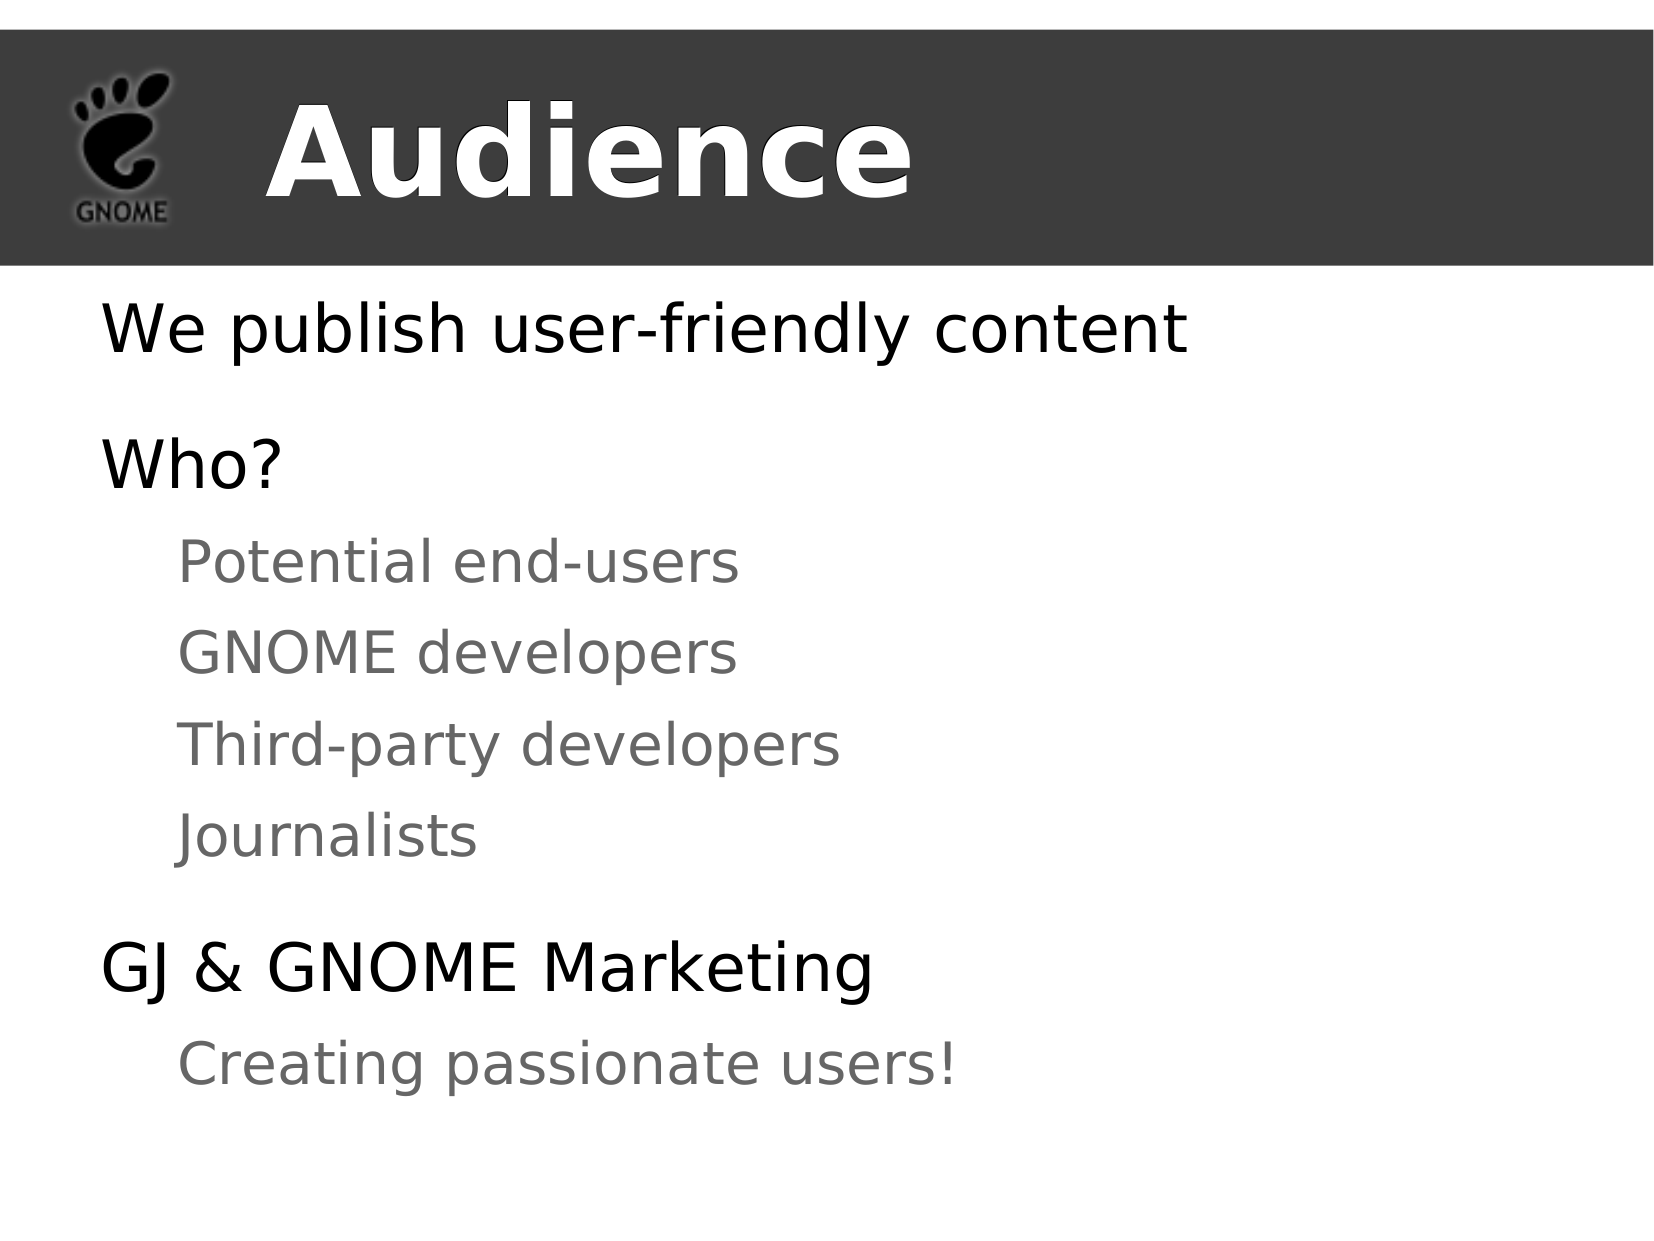

# Audience
We publish user-friendly content
Who?
Potential end-users
GNOME developers
Third-party developers
Journalists
GJ & GNOME Marketing
Creating passionate users!